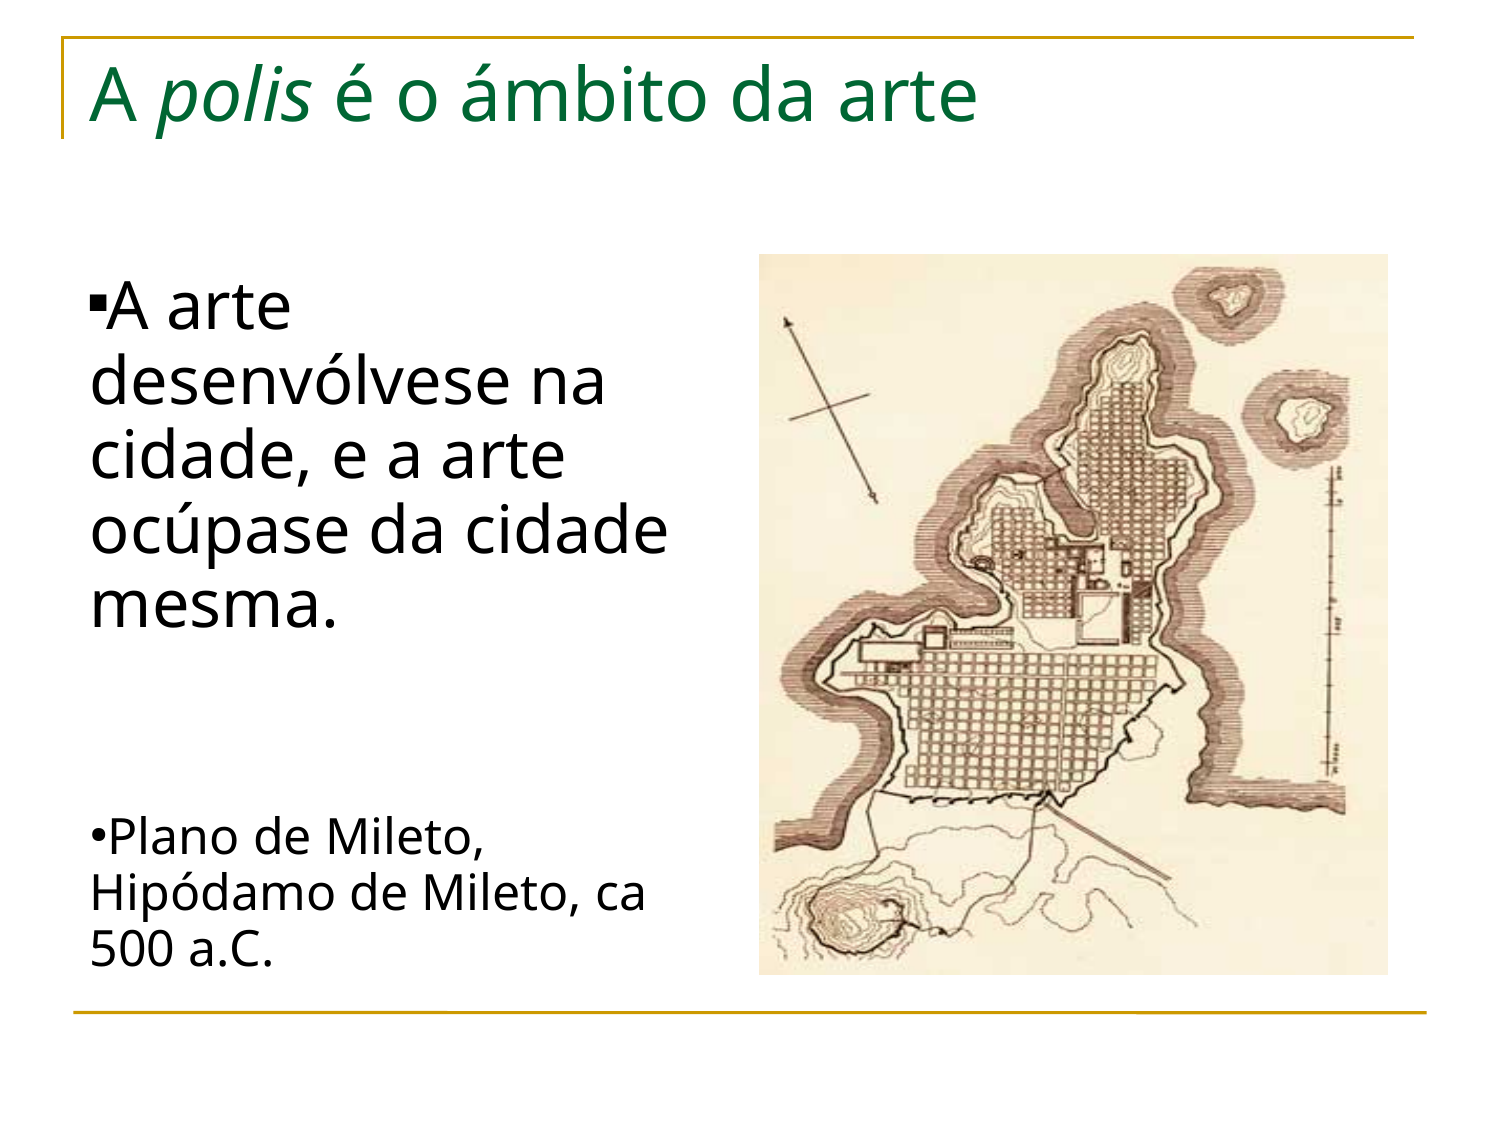

# A polis é o ámbito da arte
A arte desenvólvese na cidade, e a arte ocúpase da cidade mesma.
Plano de Mileto, Hipódamo de Mileto, ca 500 a.C.